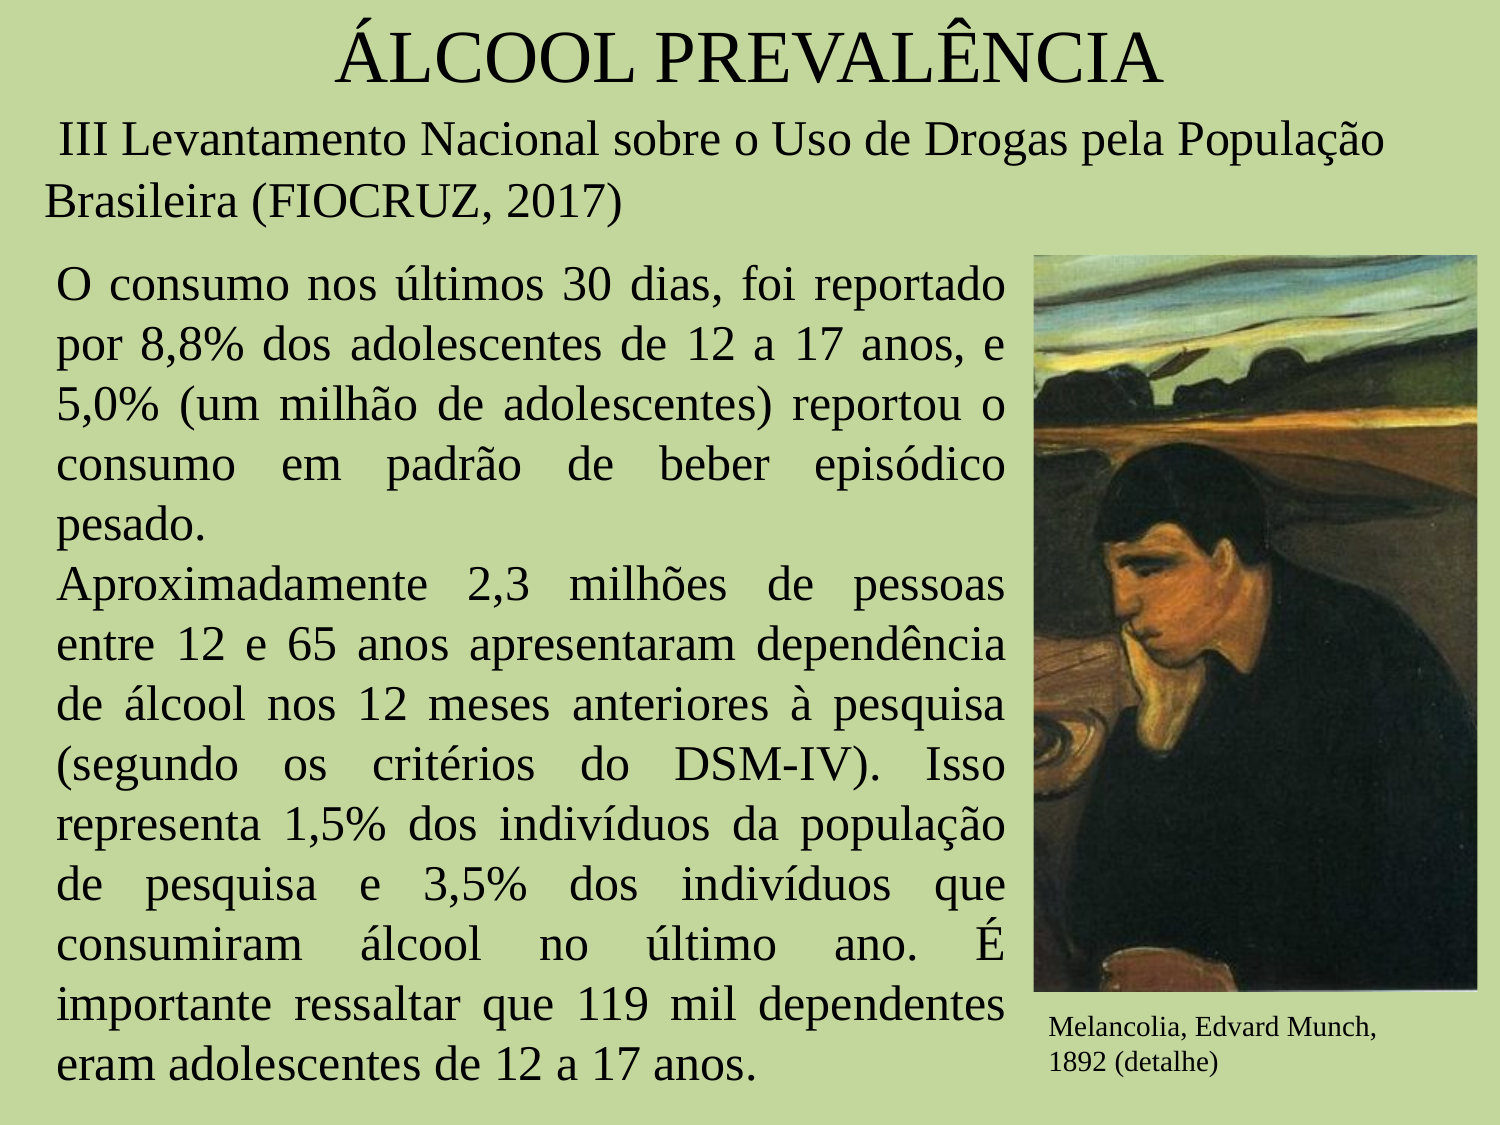

ÁLCOOL PREVALÊNCIA
 III Levantamento Nacional sobre o Uso de Drogas pela População Brasileira (FIOCRUZ, 2017)
O consumo nos últimos 30 dias, foi reportado por 8,8% dos adolescentes de 12 a 17 anos, e 5,0% (um milhão de adolescentes) reportou o consumo em padrão de beber episódico pesado.
Aproximadamente 2,3 milhões de pessoas entre 12 e 65 anos apresentaram dependência de álcool nos 12 meses anteriores à pesquisa (segundo os critérios do DSM-IV). Isso representa 1,5% dos indivíduos da população de pesquisa e 3,5% dos indivíduos que consumiram álcool no último ano. É importante ressaltar que 119 mil dependentes eram adolescentes de 12 a 17 anos.
Melancolia, Edvard Munch,
1892 (detalhe)